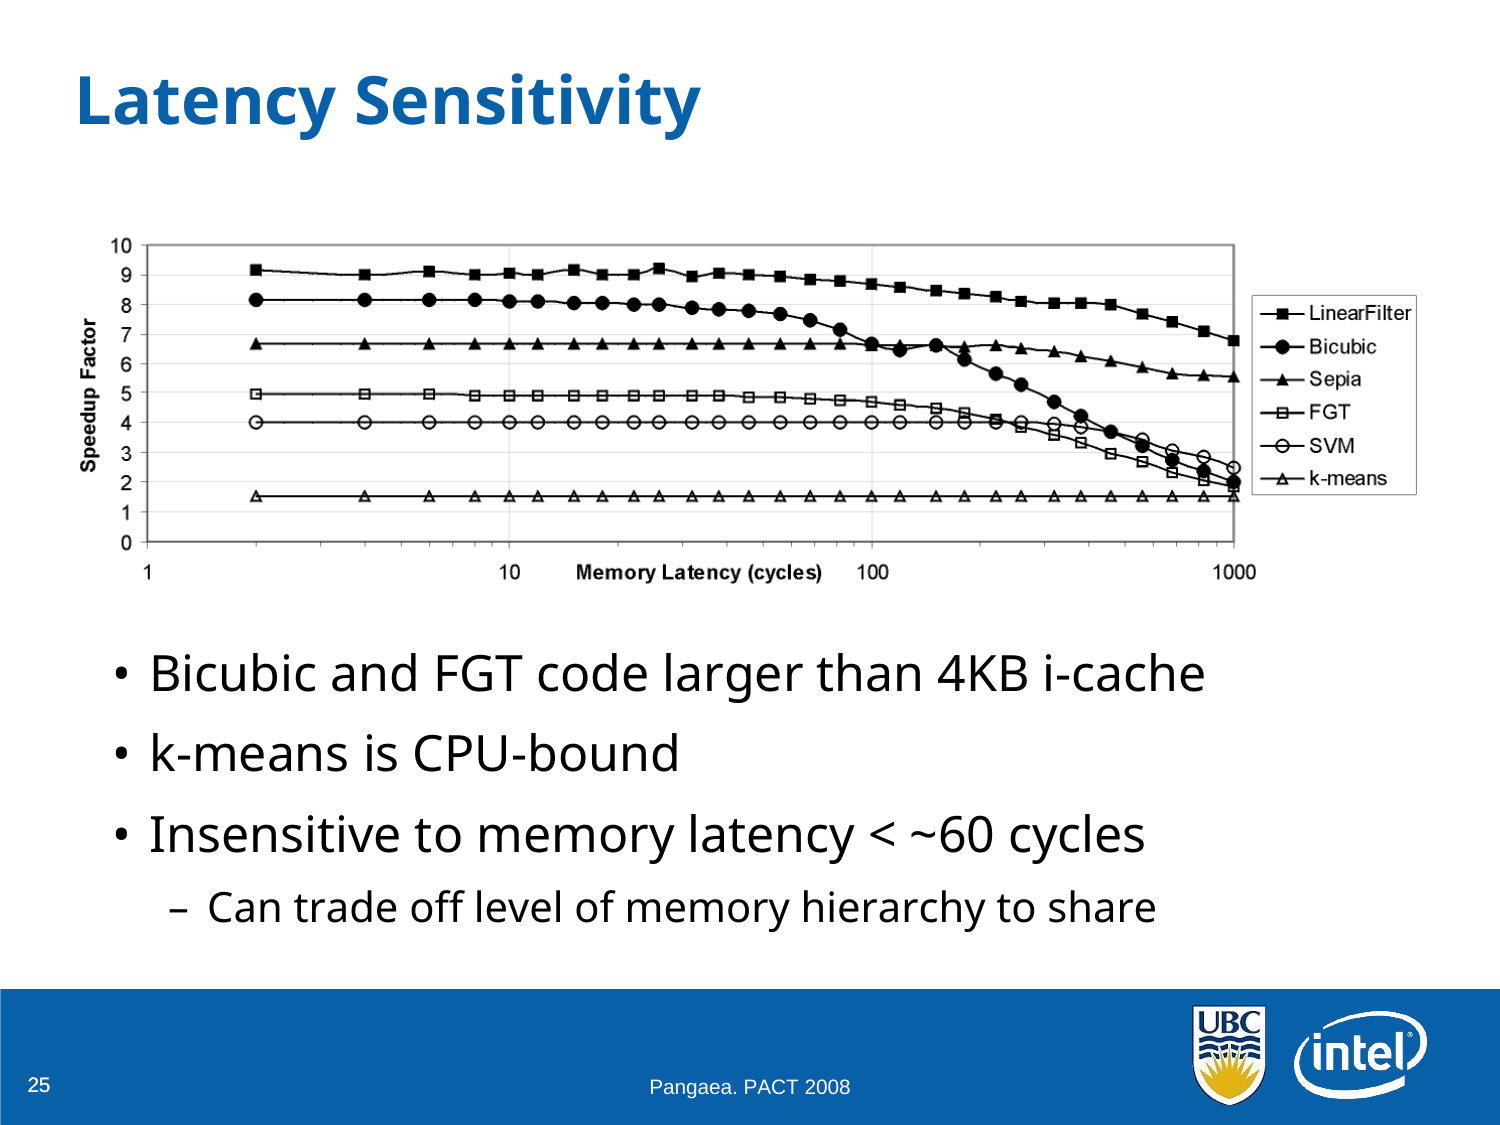

# Latency Sensitivity
Bicubic and FGT code larger than 4KB i-cache
k-means is CPU-bound
Insensitive to memory latency < ~60 cycles
Can trade off level of memory hierarchy to share